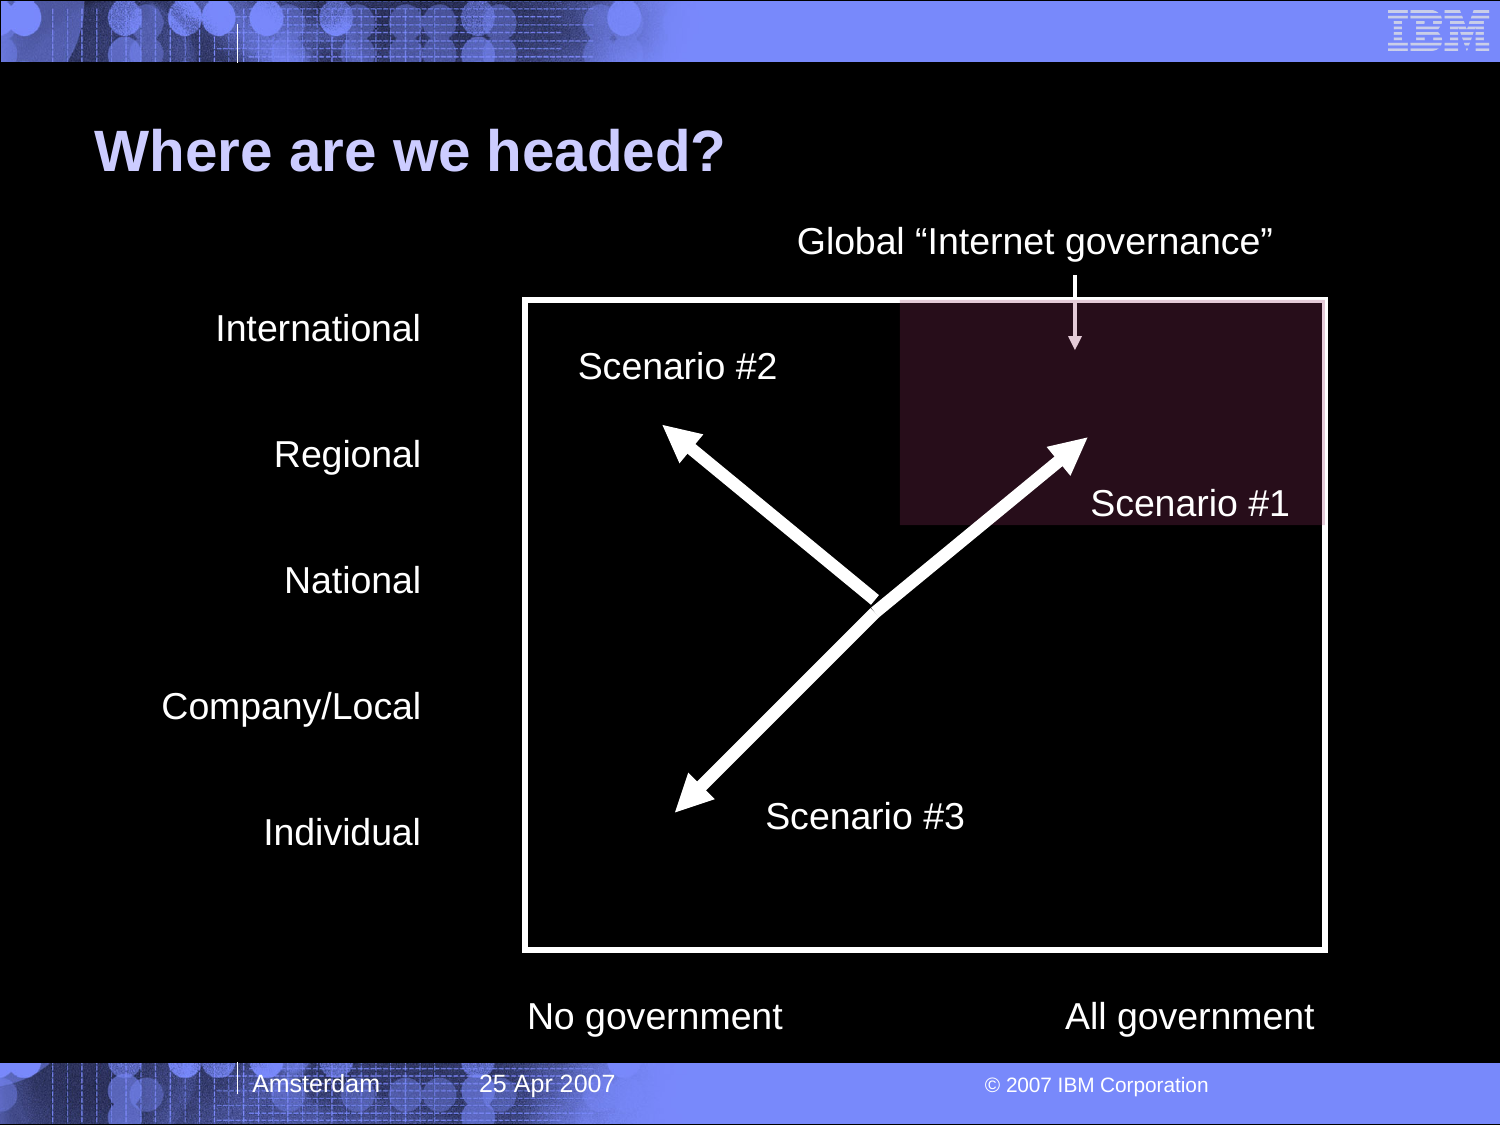

# Where are we headed?
Global “Internet governance”
International
Regional
National
Company/Local
Individual
Scenario #2
Scenario #1
Scenario #3
No government All government